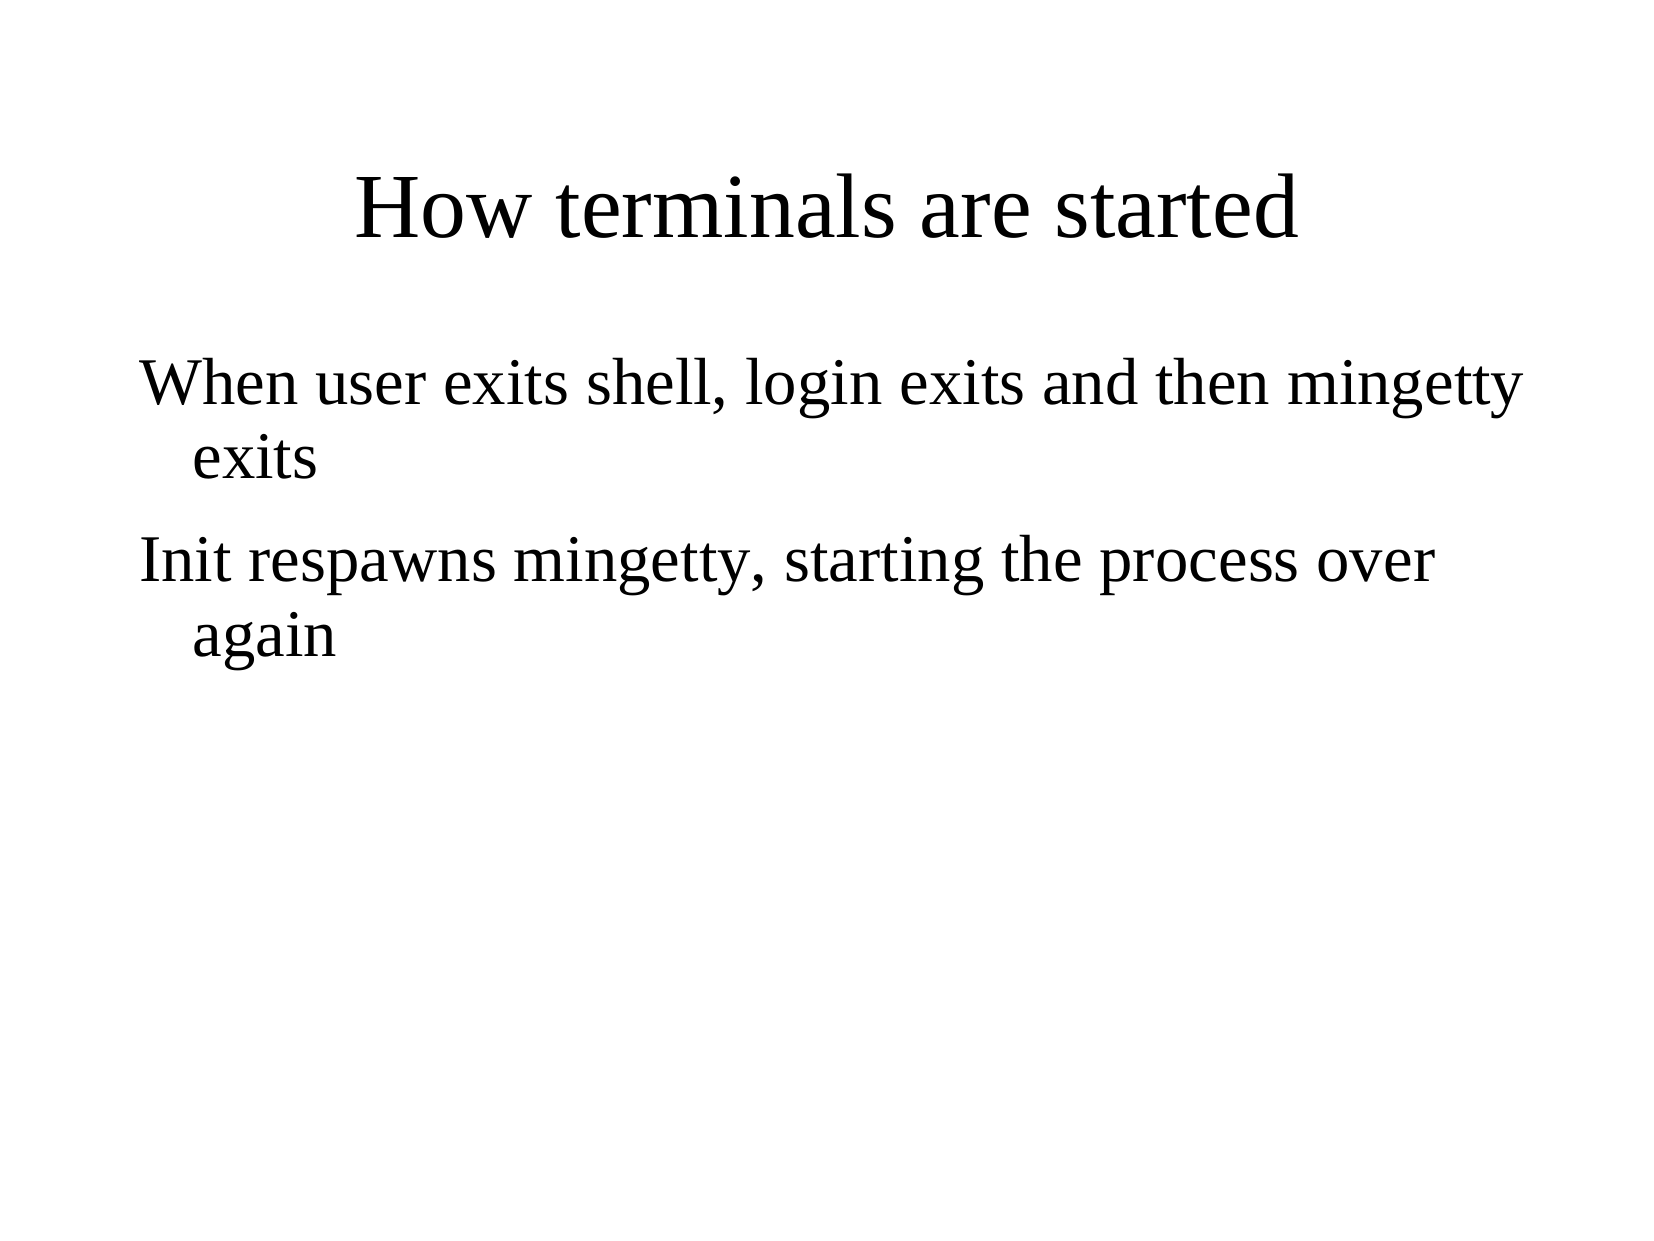

# How terminals are started
When user exits shell, login exits and then mingetty exits
Init respawns mingetty, starting the process over again